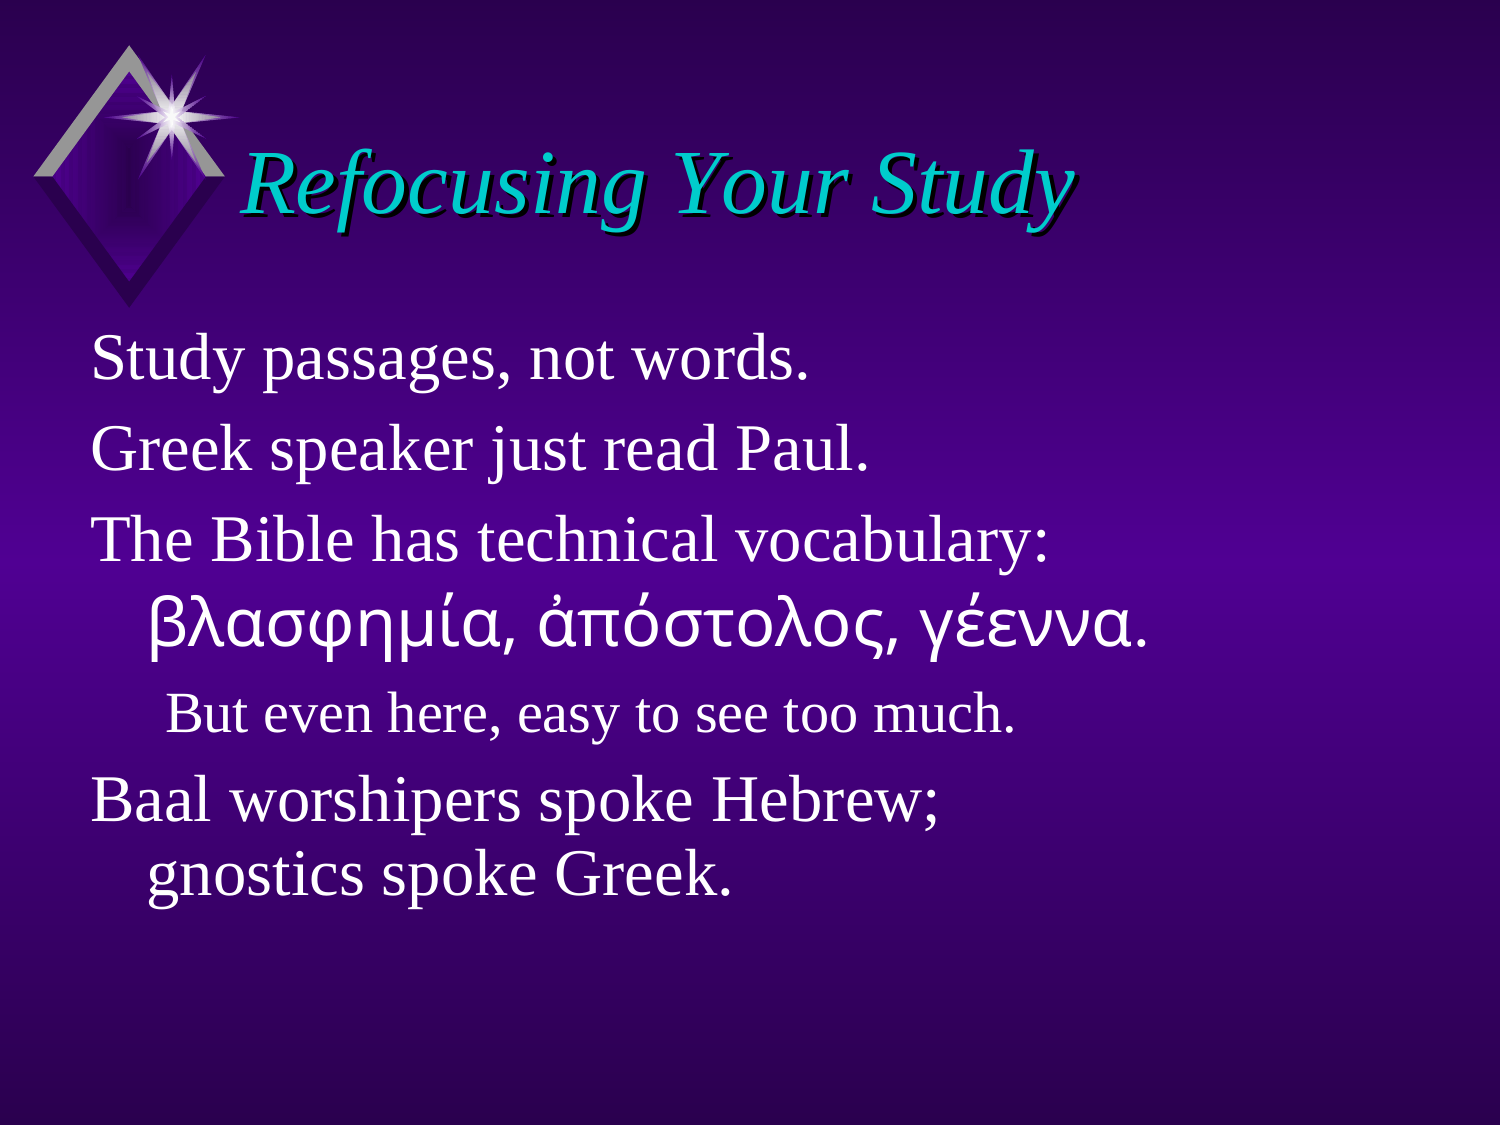

# Refocusing Your Study
Study passages, not words.
Greek speaker just read Paul.
The Bible has technical vocabulary: βλασφημία, ἀπόστολος, γέεννα.
But even here, easy to see too much.
Baal worshipers spoke Hebrew;
gnostics spoke Greek.